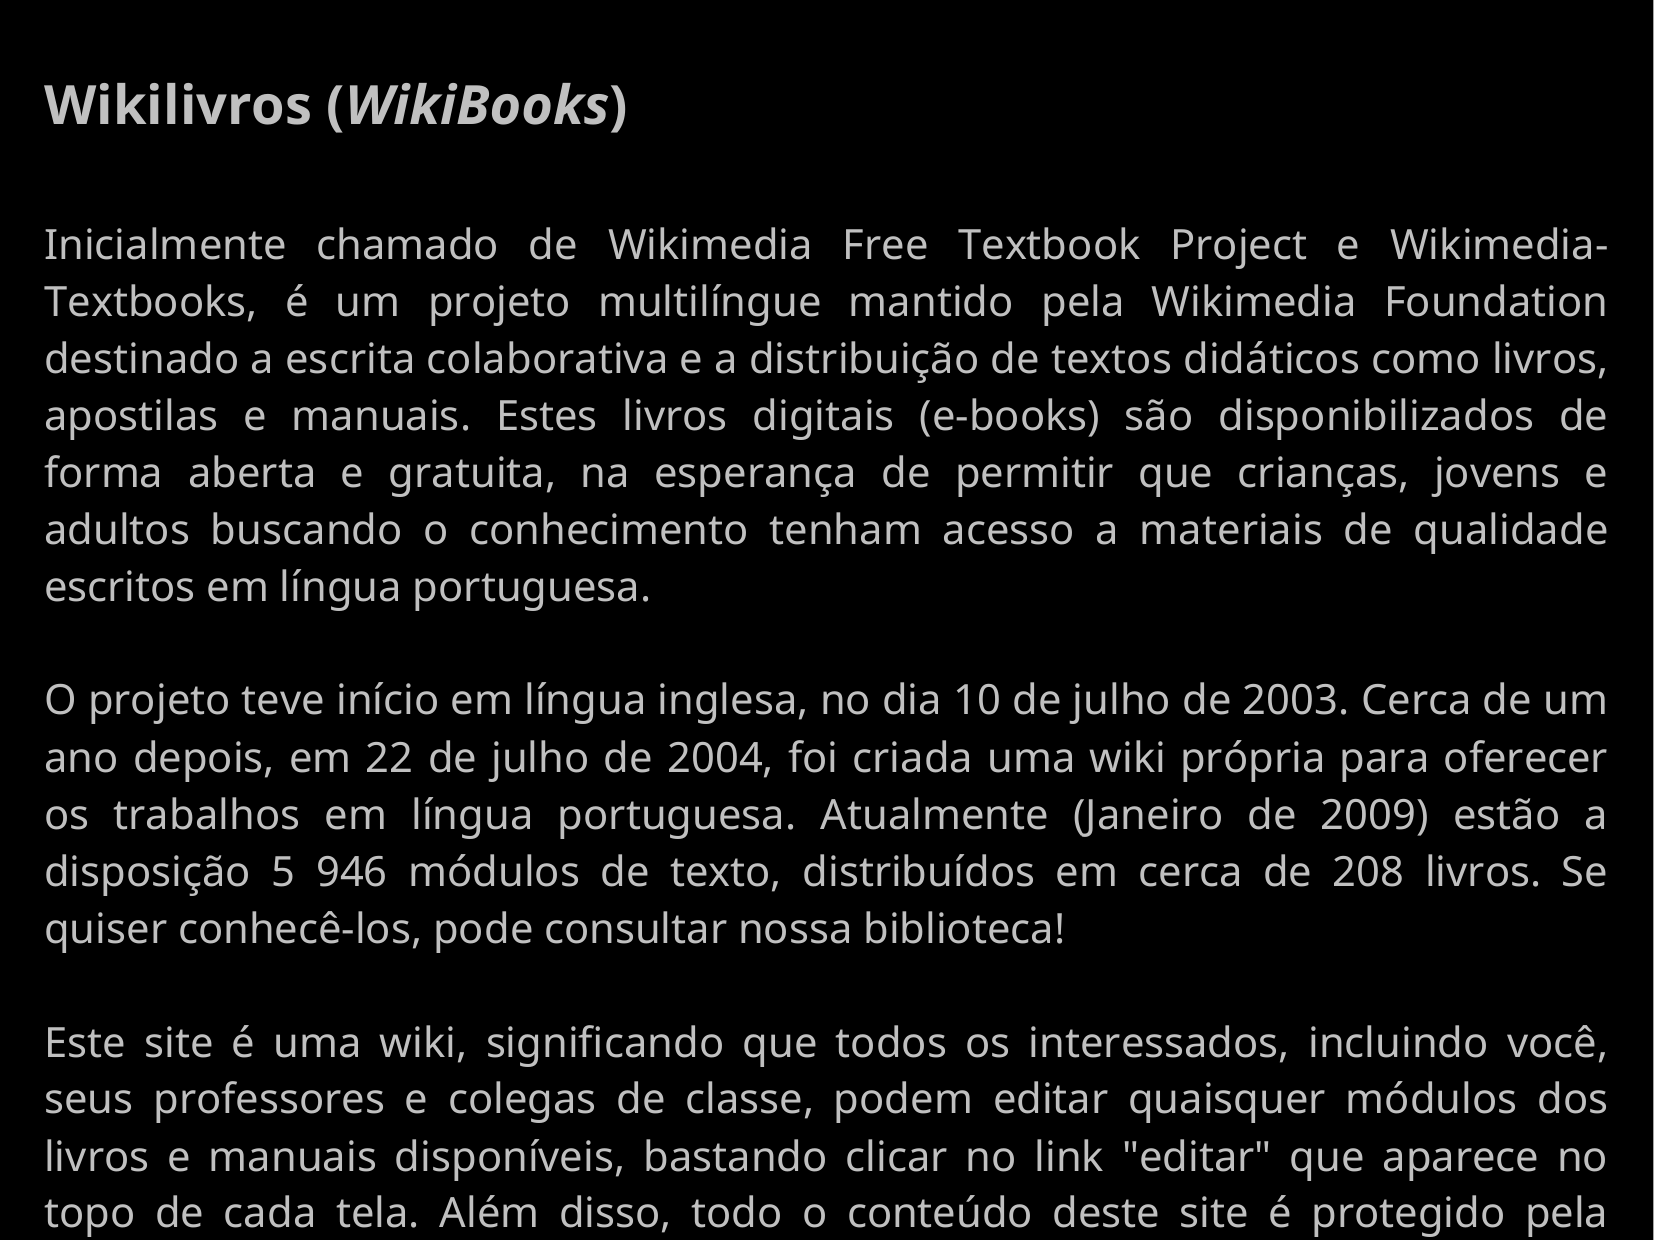

Wikilivros (WikiBooks)
Inicialmente chamado de Wikimedia Free Textbook Project e Wikimedia-Textbooks, é um projeto multilíngue mantido pela Wikimedia Foundation destinado a escrita colaborativa e a distribuição de textos didáticos como livros, apostilas e manuais. Estes livros digitais (e-books) são disponibilizados de forma aberta e gratuita, na esperança de permitir que crianças, jovens e adultos buscando o conhecimento tenham acesso a materiais de qualidade escritos em língua portuguesa.
O projeto teve início em língua inglesa, no dia 10 de julho de 2003. Cerca de um ano depois, em 22 de julho de 2004, foi criada uma wiki própria para oferecer os trabalhos em língua portuguesa. Atualmente (Janeiro de 2009) estão a disposição 5 946 módulos de texto, distribuídos em cerca de 208 livros. Se quiser conhecê-los, pode consultar nossa biblioteca!
Este site é uma wiki, significando que todos os interessados, incluindo você, seus professores e colegas de classe, podem editar quaisquer módulos dos livros e manuais disponíveis, bastando clicar no link "editar" que aparece no topo de cada tela. Além disso, todo o conteúdo deste site é protegido pela licença GNU Free Documentation. Ou seja, enquanto as contribuições são devidamente creditadas a seus autores, os direitos de cópia inclusos nesta licença de copyleft garantem que o conteúdo dos livros sempre possa ser reproduzido, melhorado e distribuído livremente, desde que sejam seguidas algumas regras simples.